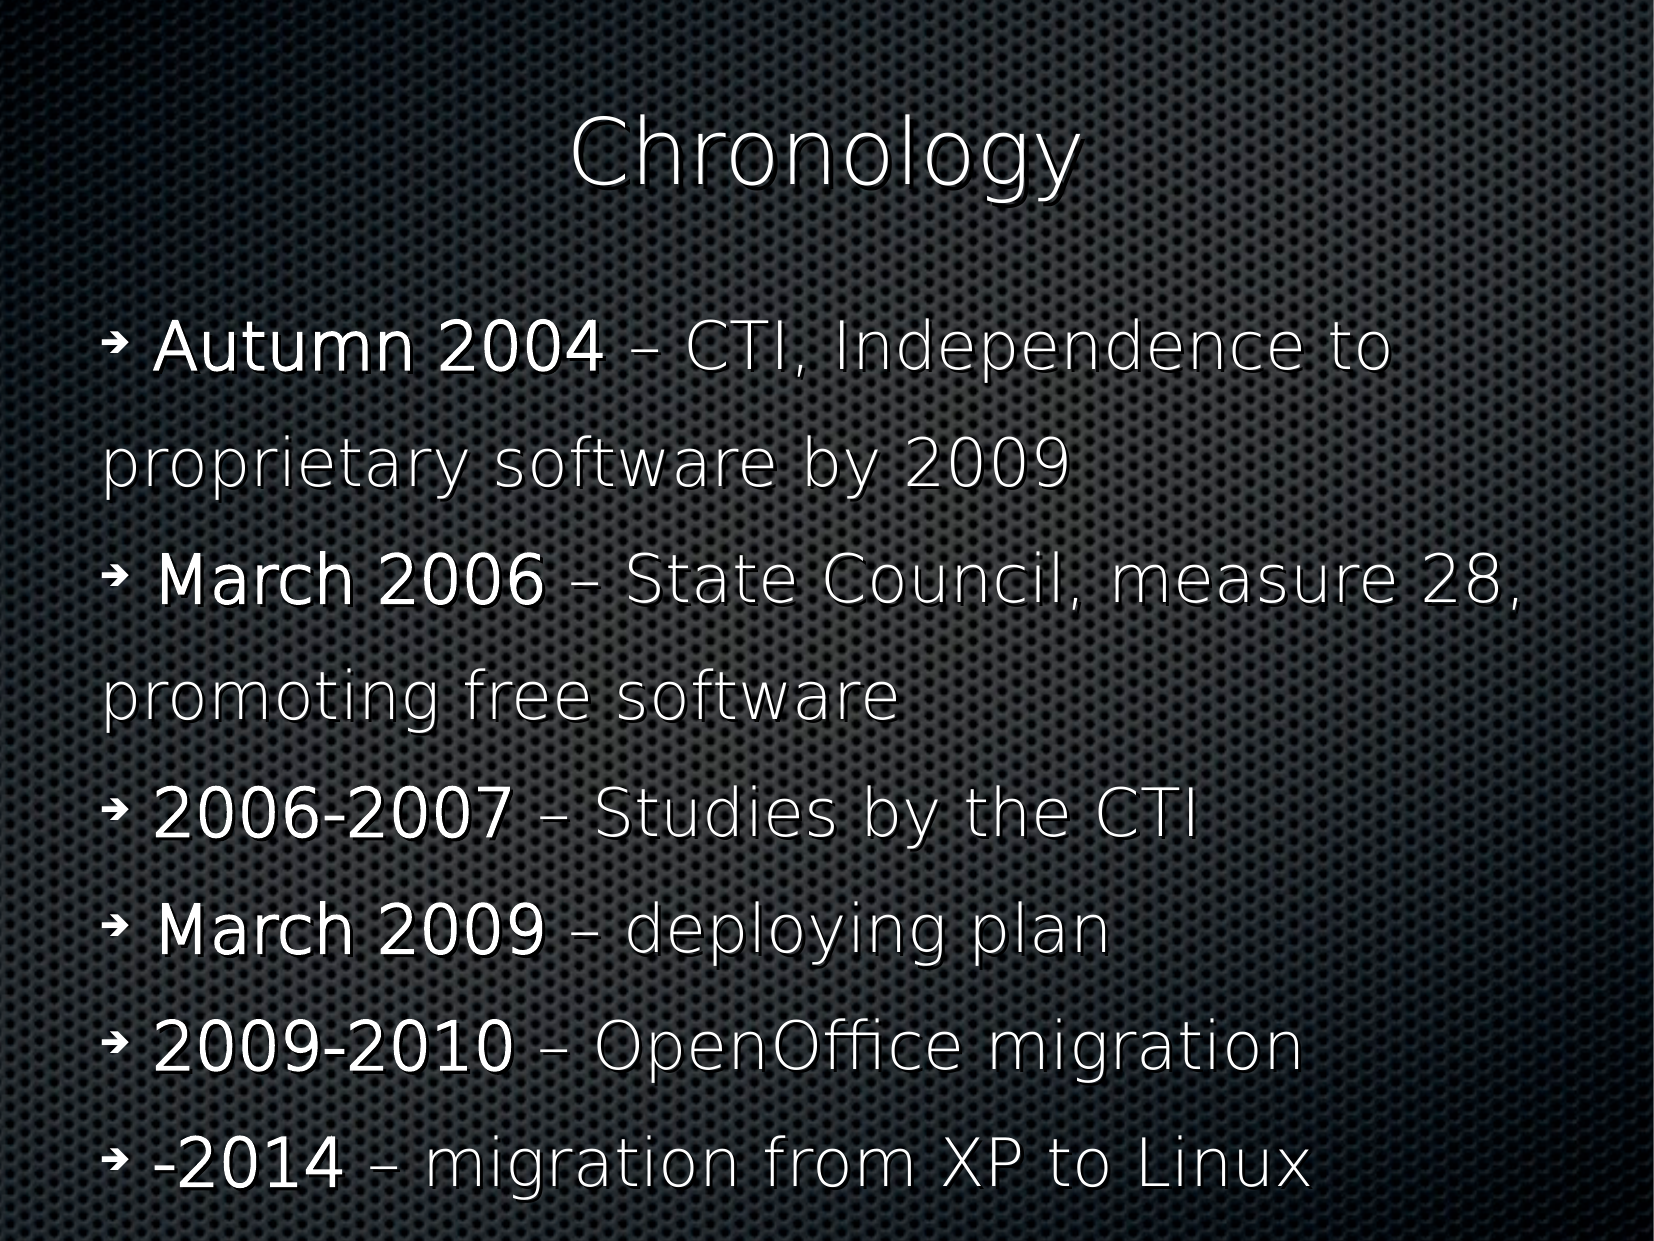

# Chronology
 Autumn 2004 – CTI, Independence to proprietary software by 2009
 March 2006 – State Council, measure 28, promoting free software
 2006-2007 – Studies by the CTI
 March 2009 – deploying plan
 2009-2010 – OpenOffice migration
 -2014 – migration from XP to Linux